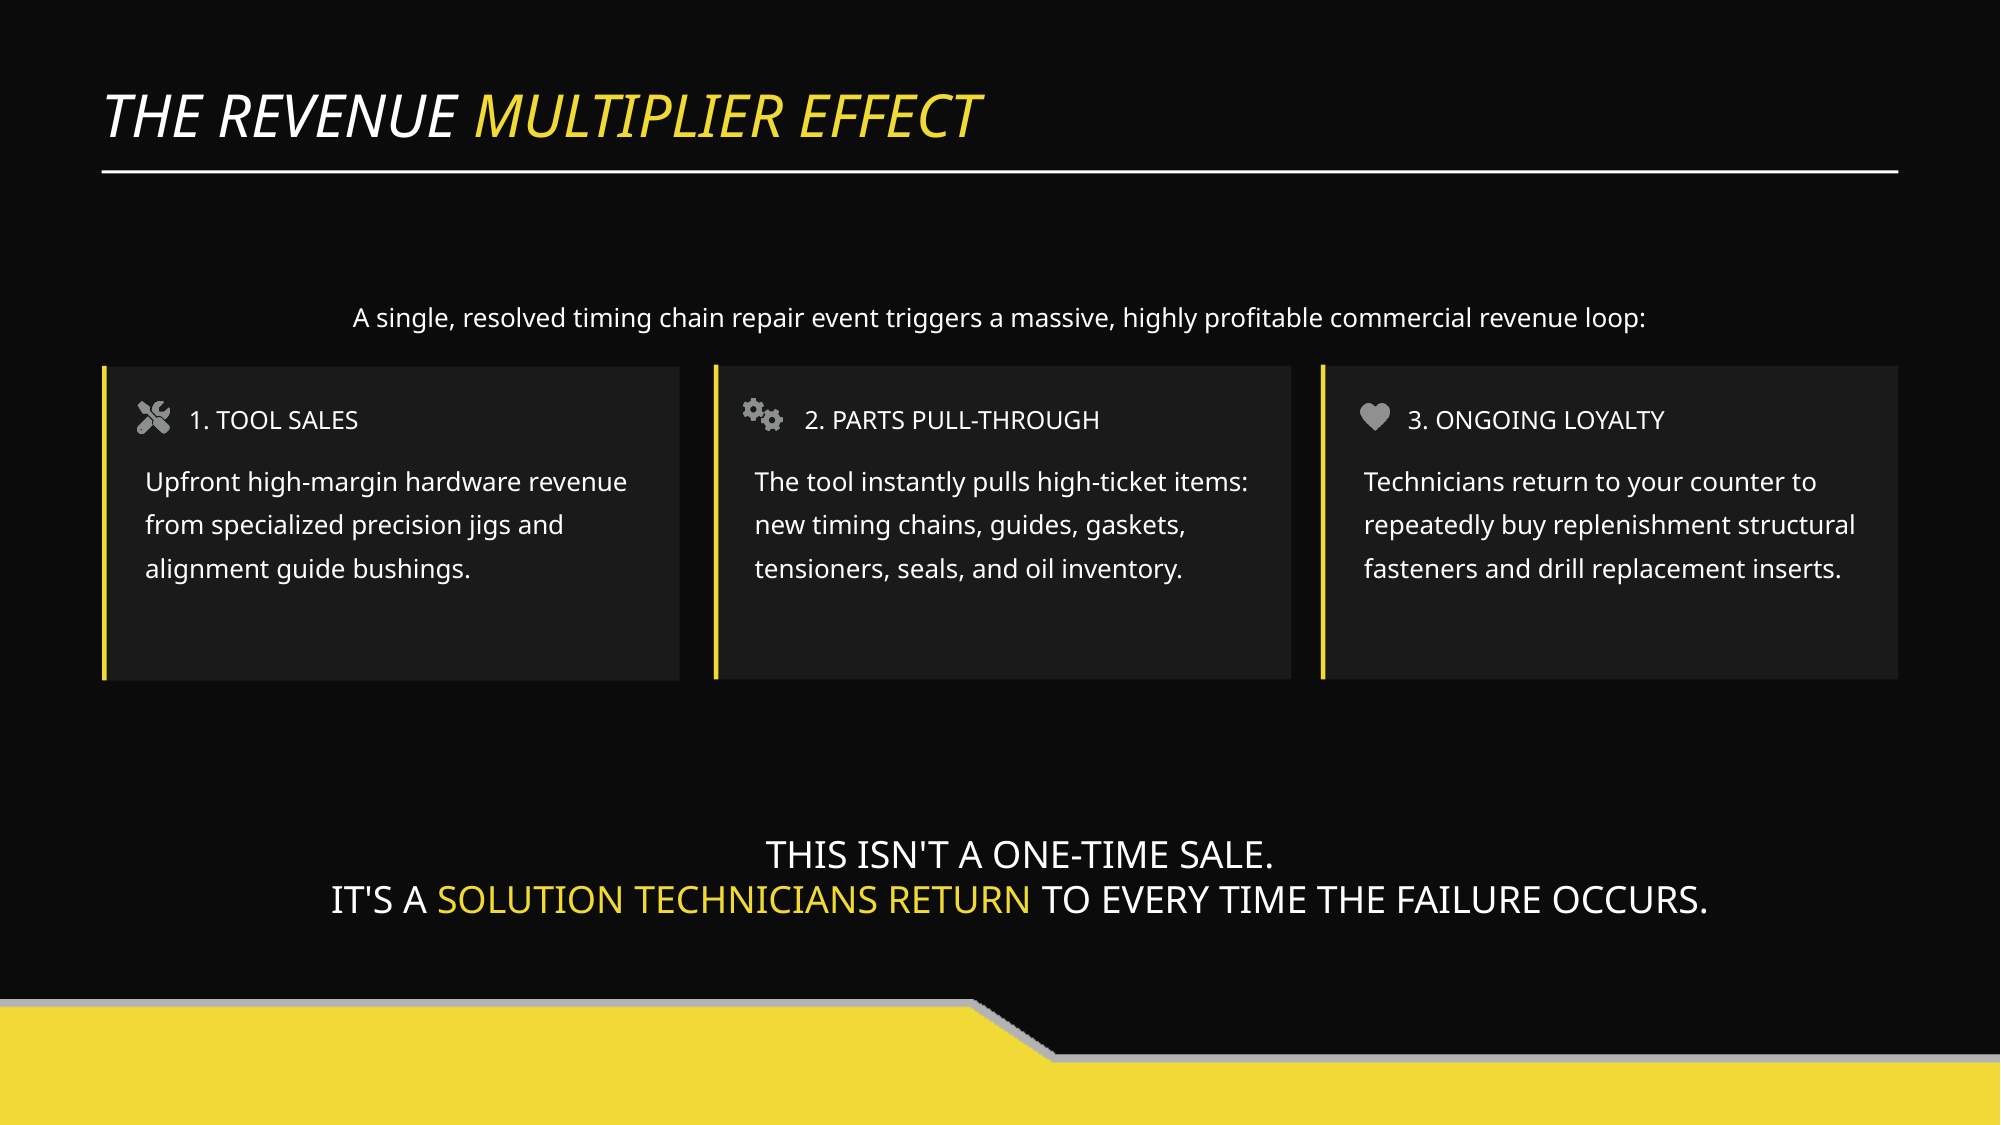

THE REVENUE MULTIPLIER EFFECT
A single, resolved timing chain repair event triggers a massive, highly profitable commercial revenue loop:
1. TOOL SALES
2. PARTS PULL-THROUGH
3. ONGOING LOYALTY
Upfront high-margin hardware revenue from specialized precision jigs and alignment guide bushings.
The tool instantly pulls high-ticket items: new timing chains, guides, gaskets, tensioners, seals, and oil inventory.
Technicians return to your counter to repeatedly buy replenishment structural fasteners and drill replacement inserts.
THIS ISN'T A ONE-TIME SALE.
IT'S A SOLUTION TECHNICIANS RETURN TO EVERY TIME THE FAILURE OCCURS.